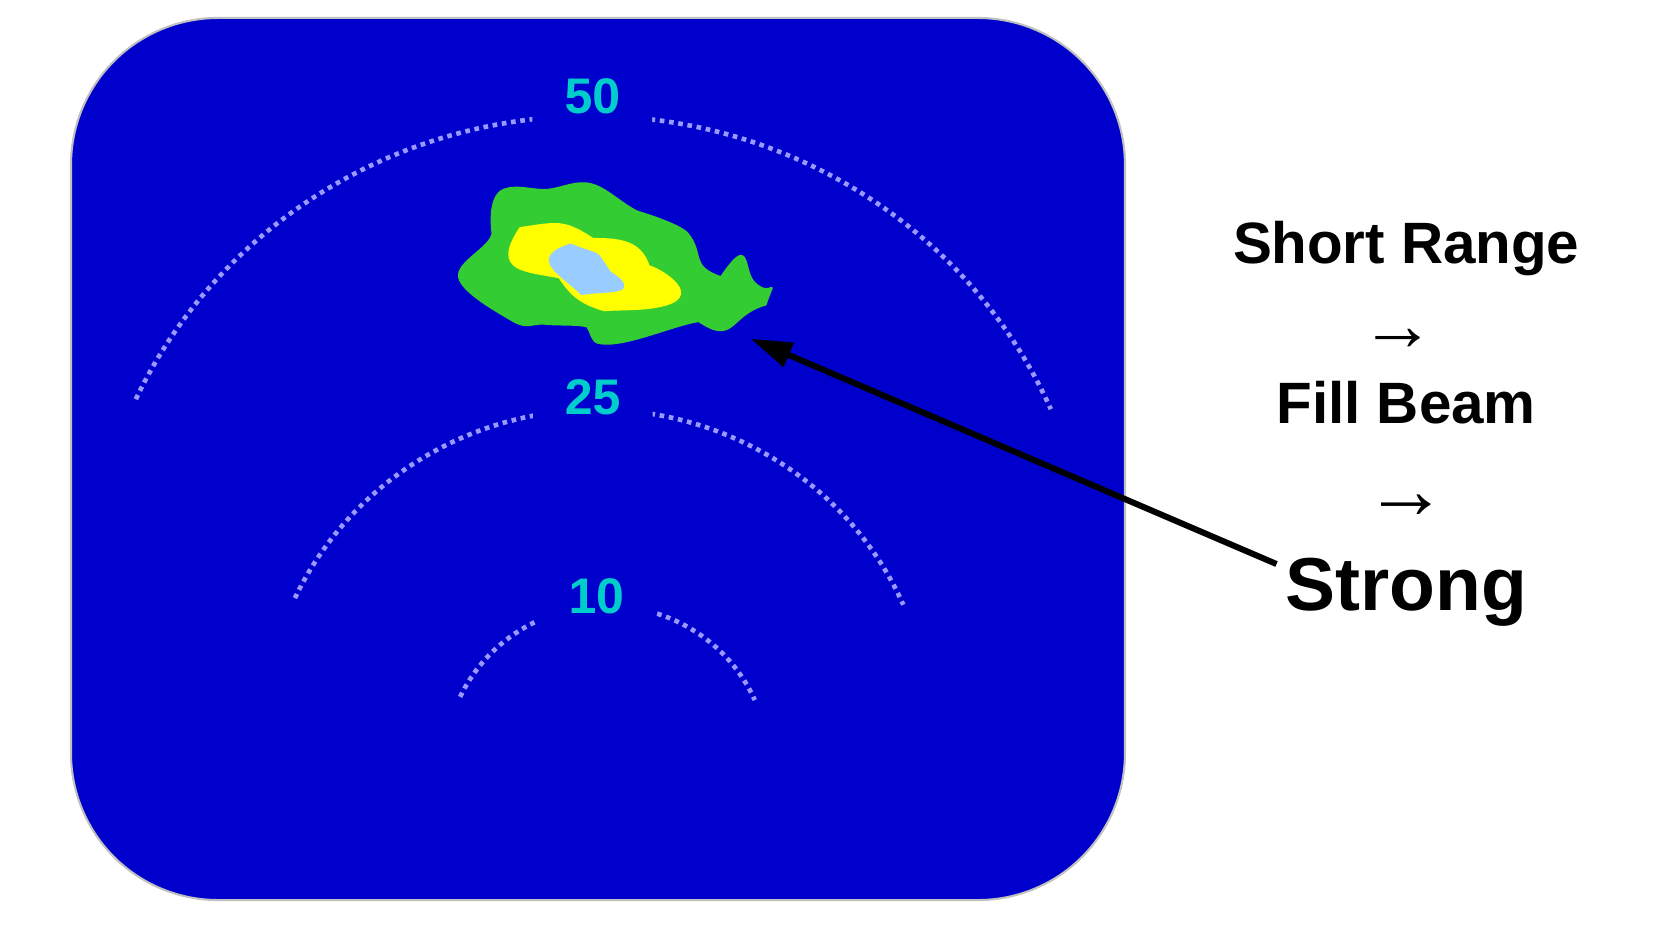

# Short Range → Fill Beam → Strong
50
25
10